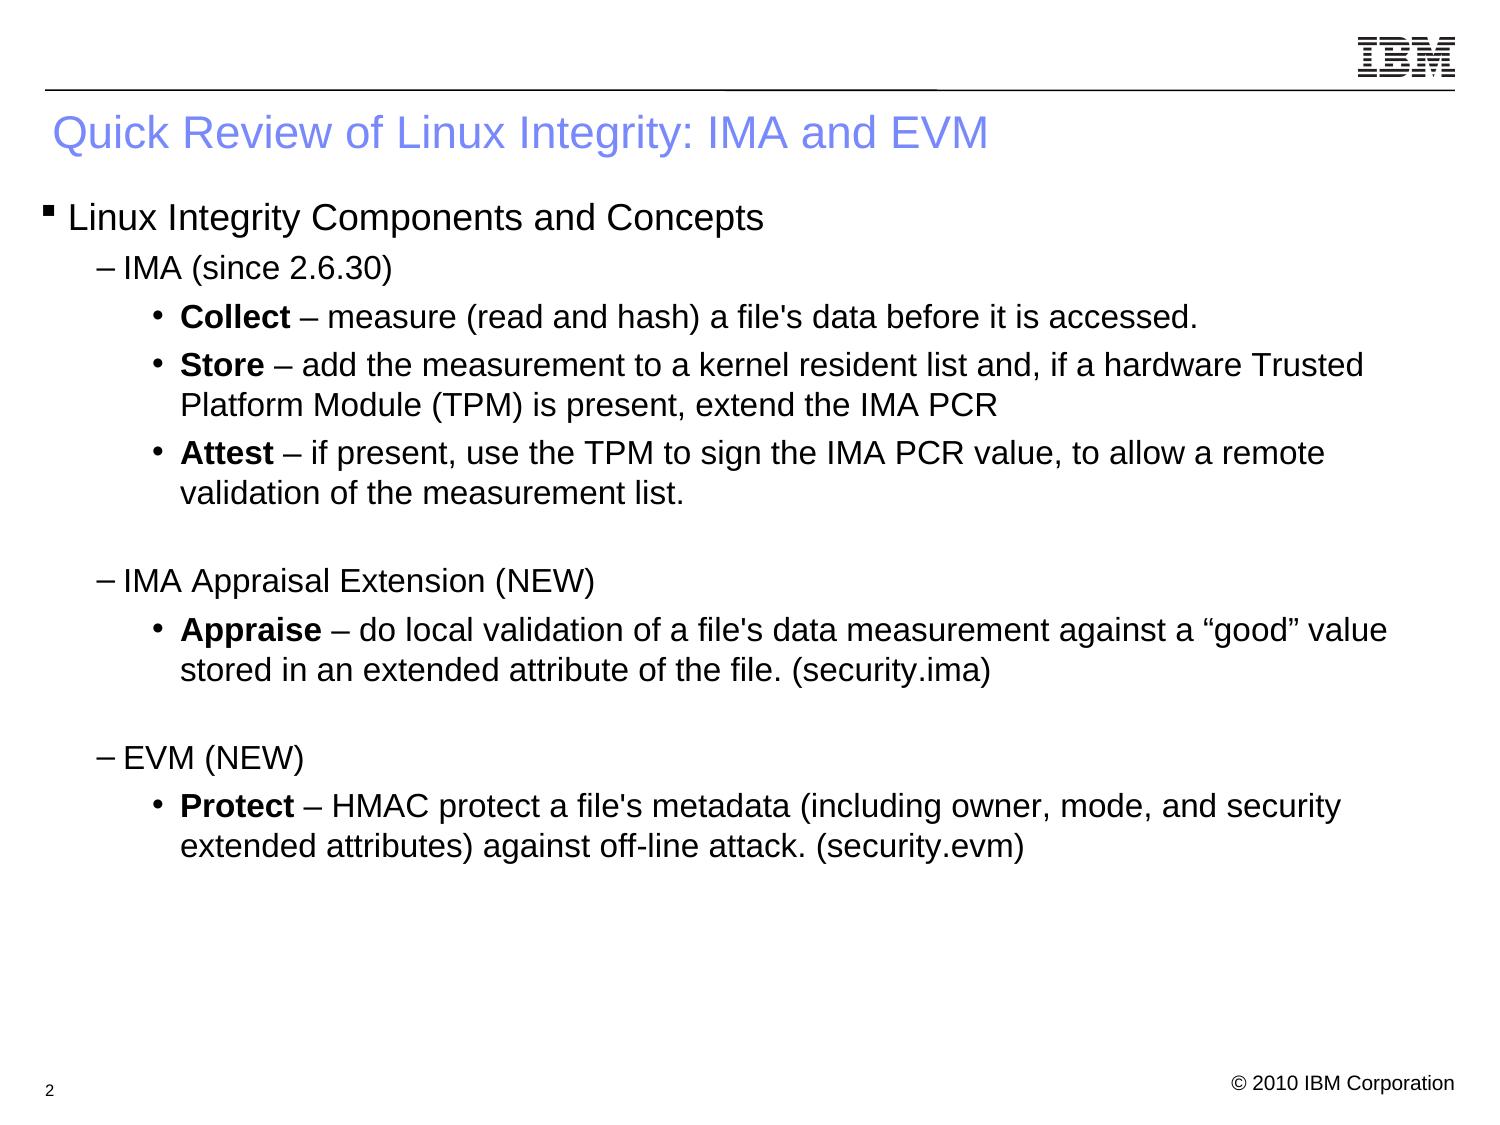

# Quick Review of Linux Integrity: IMA and EVM
Linux Integrity Components and Concepts
IMA (since 2.6.30)
Collect – measure (read and hash) a file's data before it is accessed.
Store – add the measurement to a kernel resident list and, if a hardware Trusted Platform Module (TPM) is present, extend the IMA PCR
Attest – if present, use the TPM to sign the IMA PCR value, to allow a remote validation of the measurement list.
IMA Appraisal Extension (NEW)
Appraise – do local validation of a file's data measurement against a “good” value stored in an extended attribute of the file. (security.ima)
EVM (NEW)
Protect – HMAC protect a file's metadata (including owner, mode, and security extended attributes) against off-line attack. (security.evm)
2